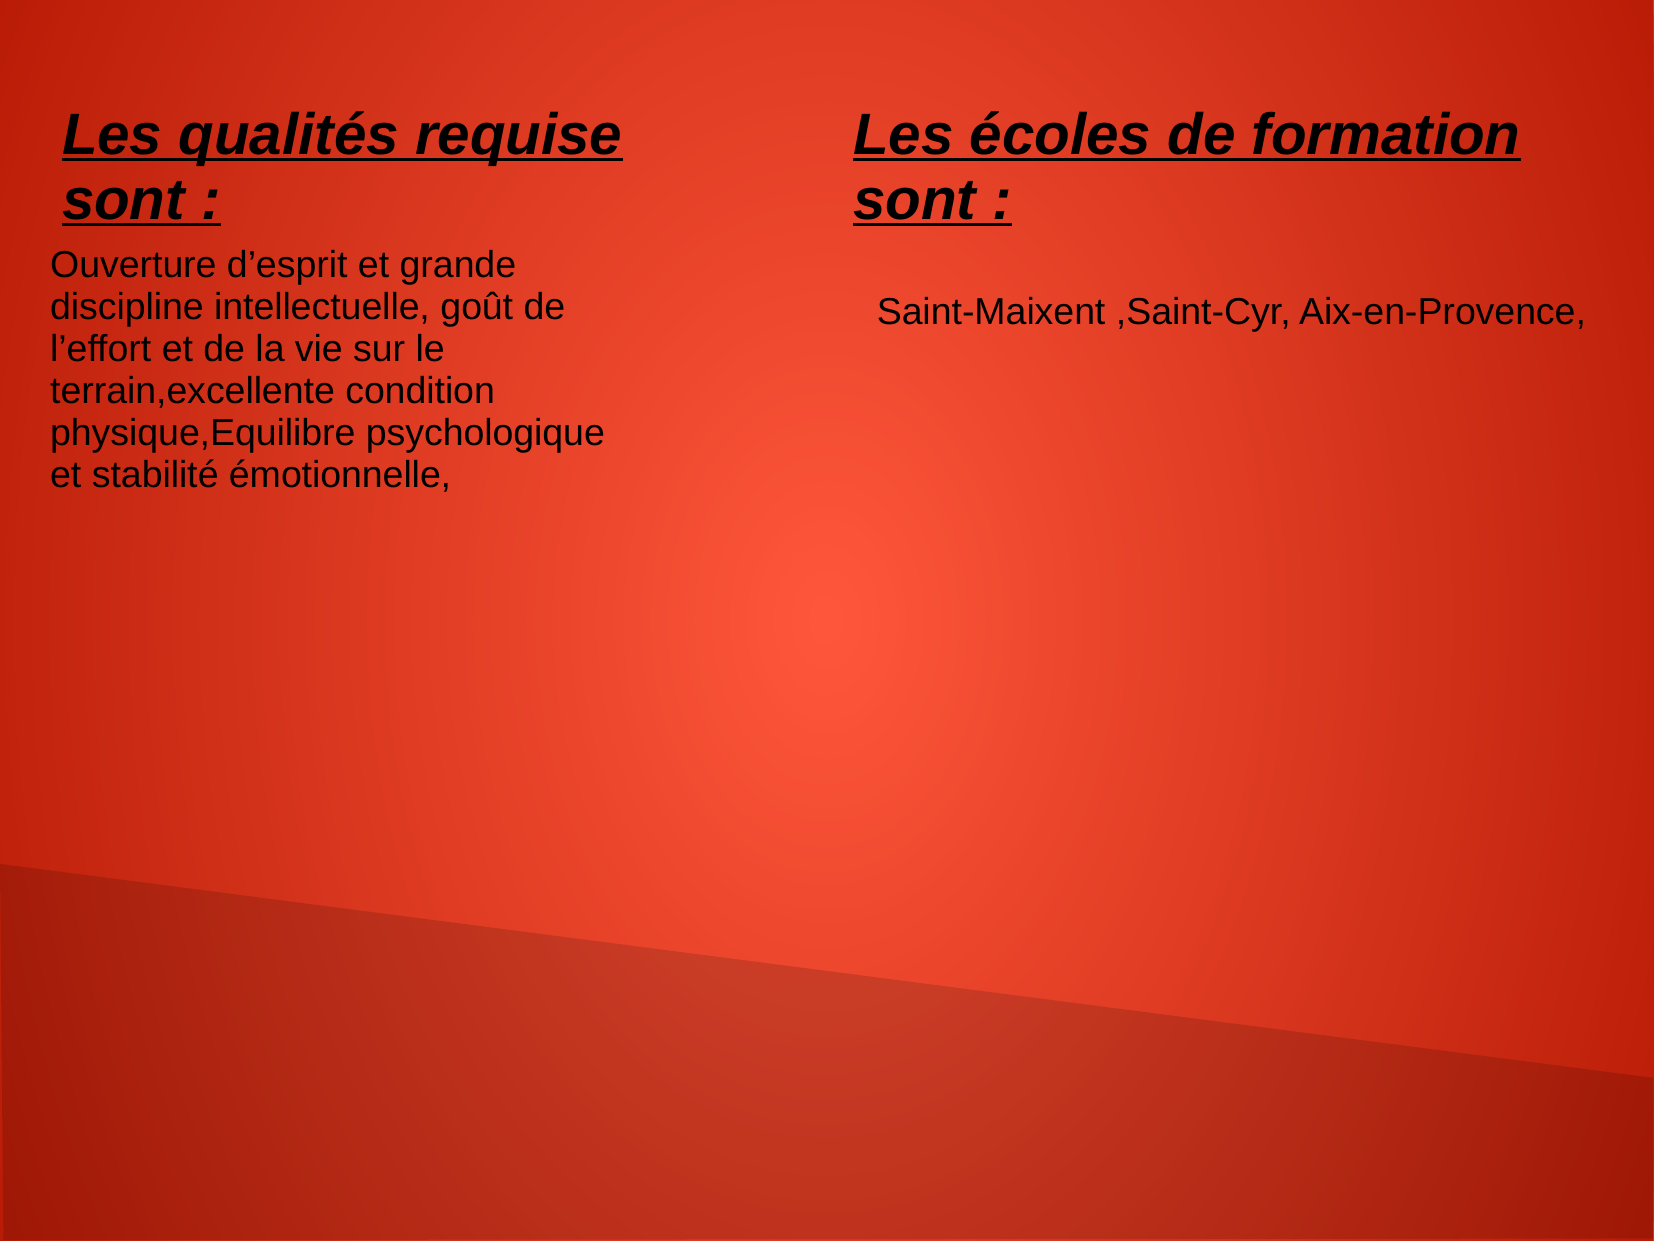

Les qualités requise sont :
Les écoles de formation sont :
Ouverture d’esprit et grande discipline intellectuelle, goût de l’effort et de la vie sur le terrain,excellente condition physique,Equilibre psychologique et stabilité émotionnelle,
Saint-Maixent ,Saint-Cyr, Aix-en-Provence,